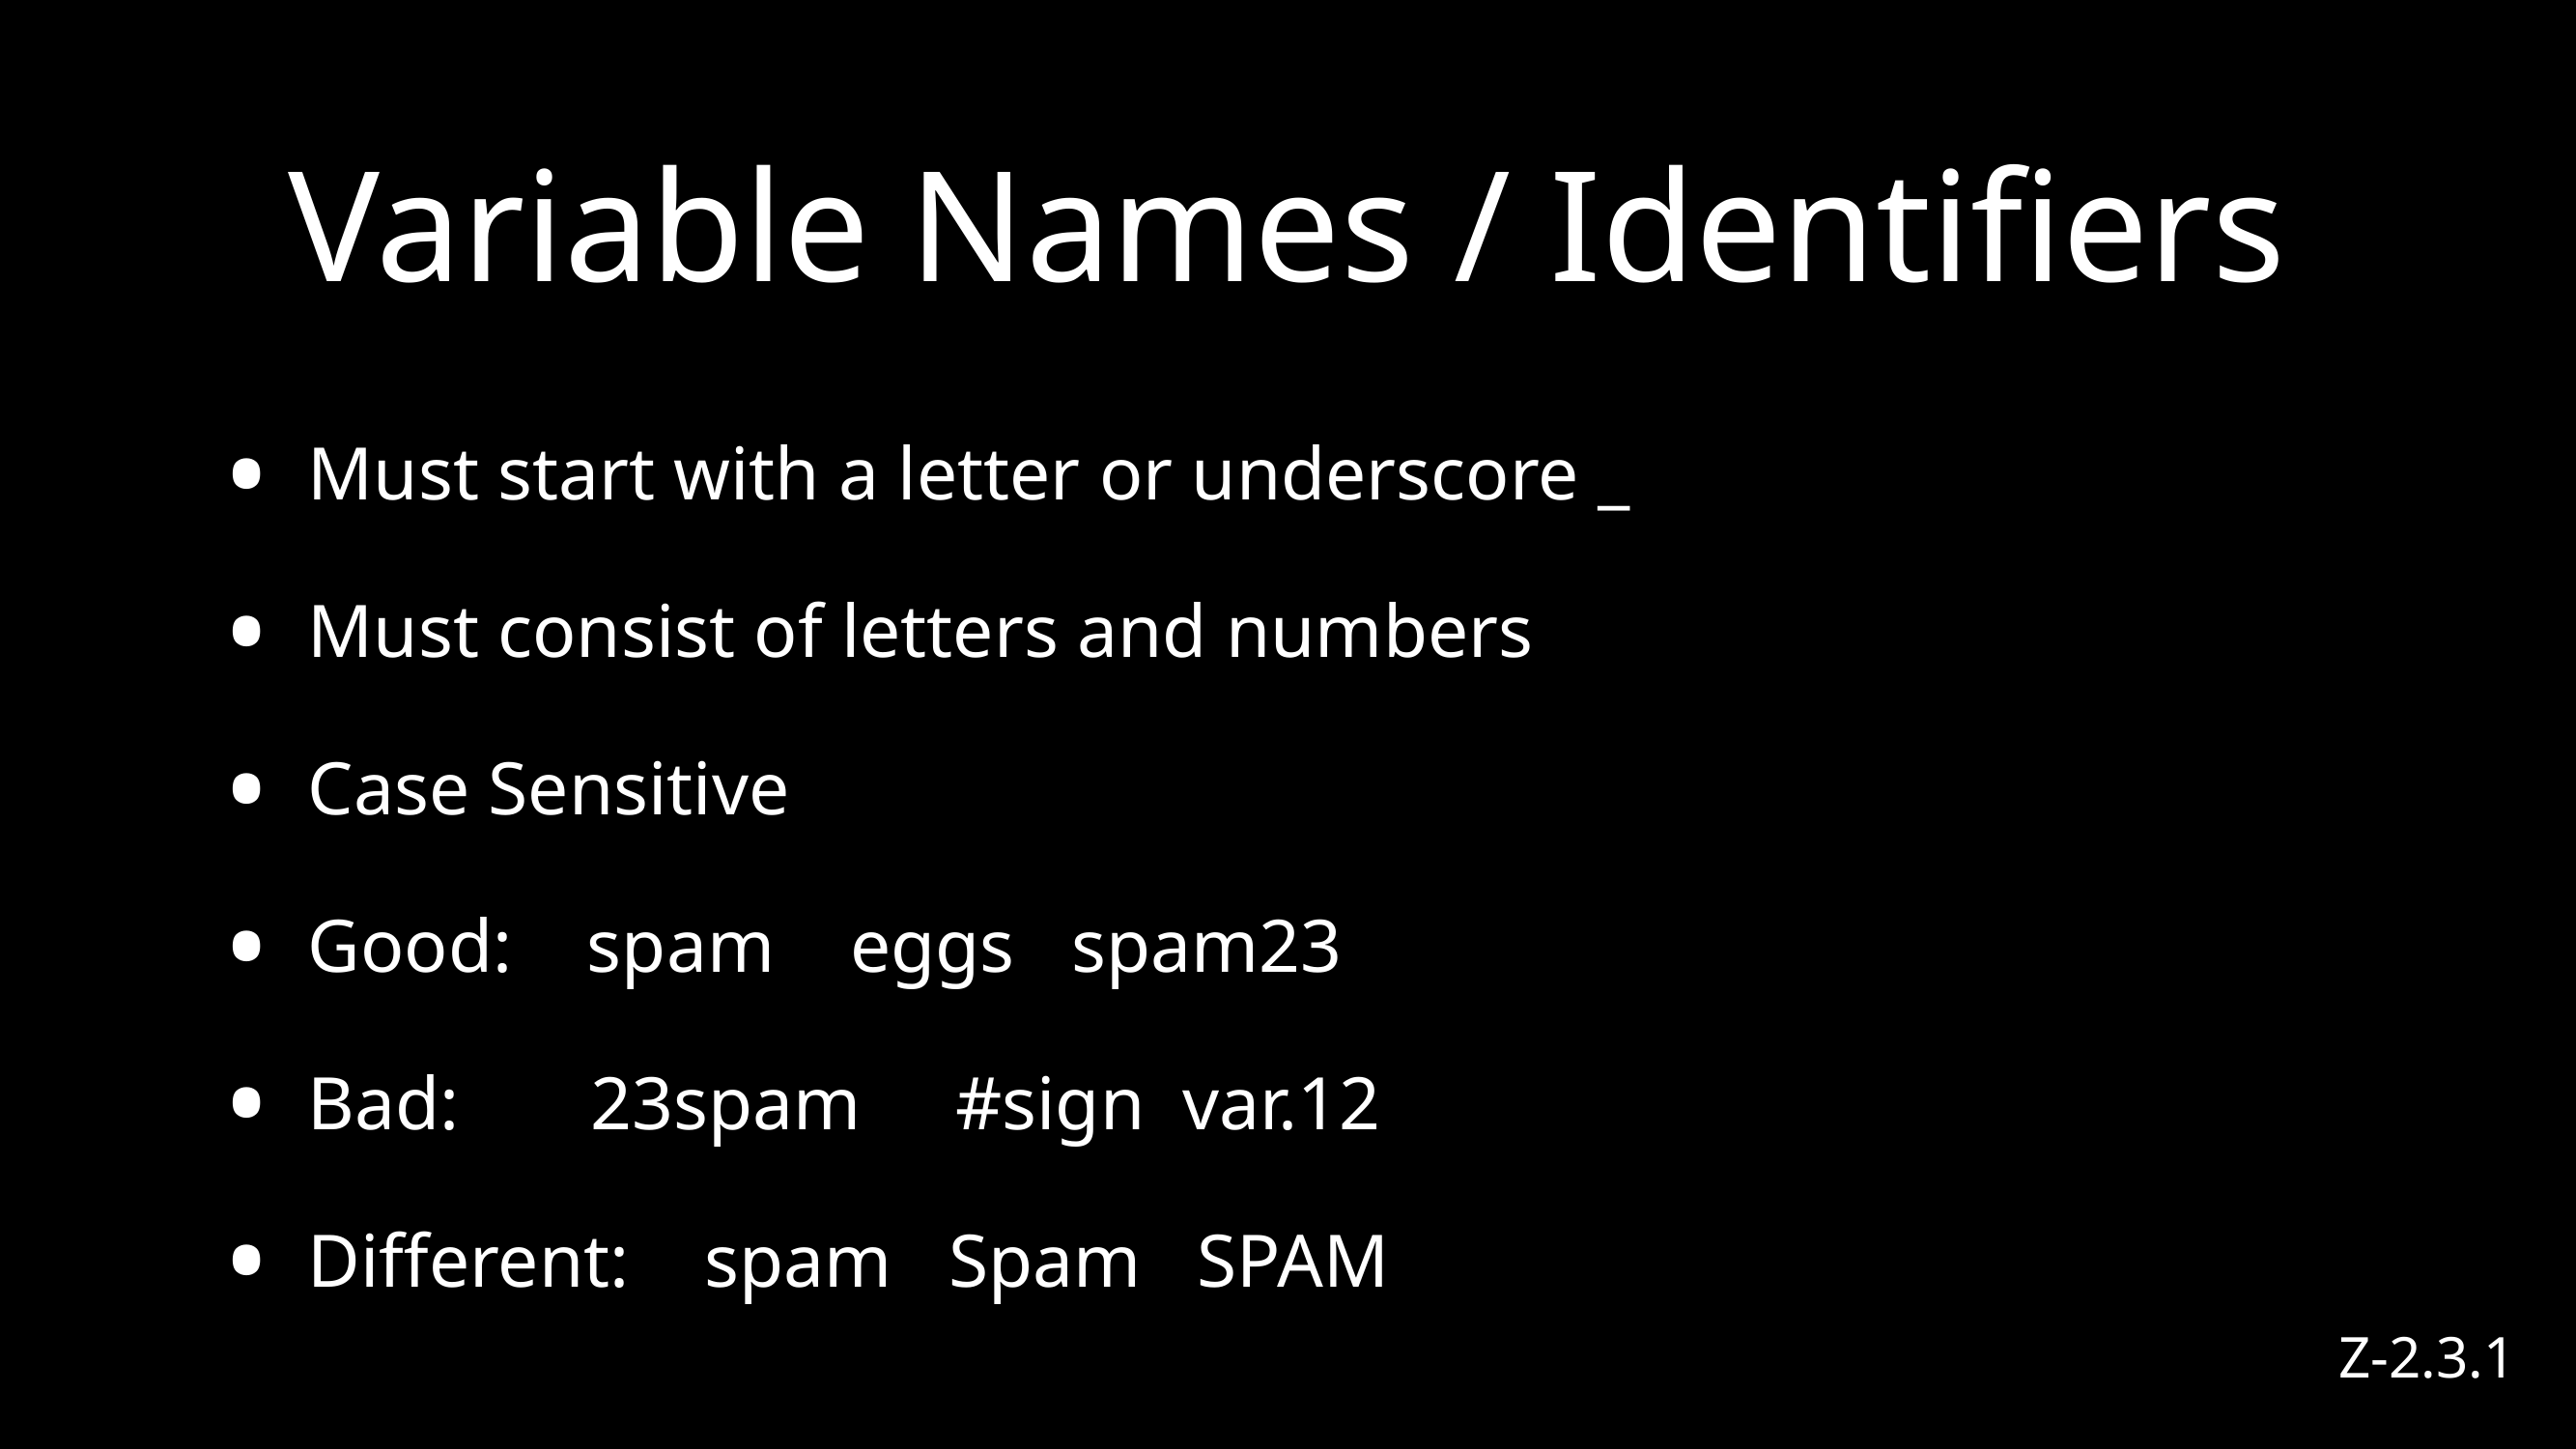

# Variable Names / Identifiers
Must start with a letter or underscore _
Must consist of letters and numbers
Case Sensitive
Good: spam eggs spam23
Bad: 23spam #sign var.12
Different: spam Spam SPAM
Z-2.3.1